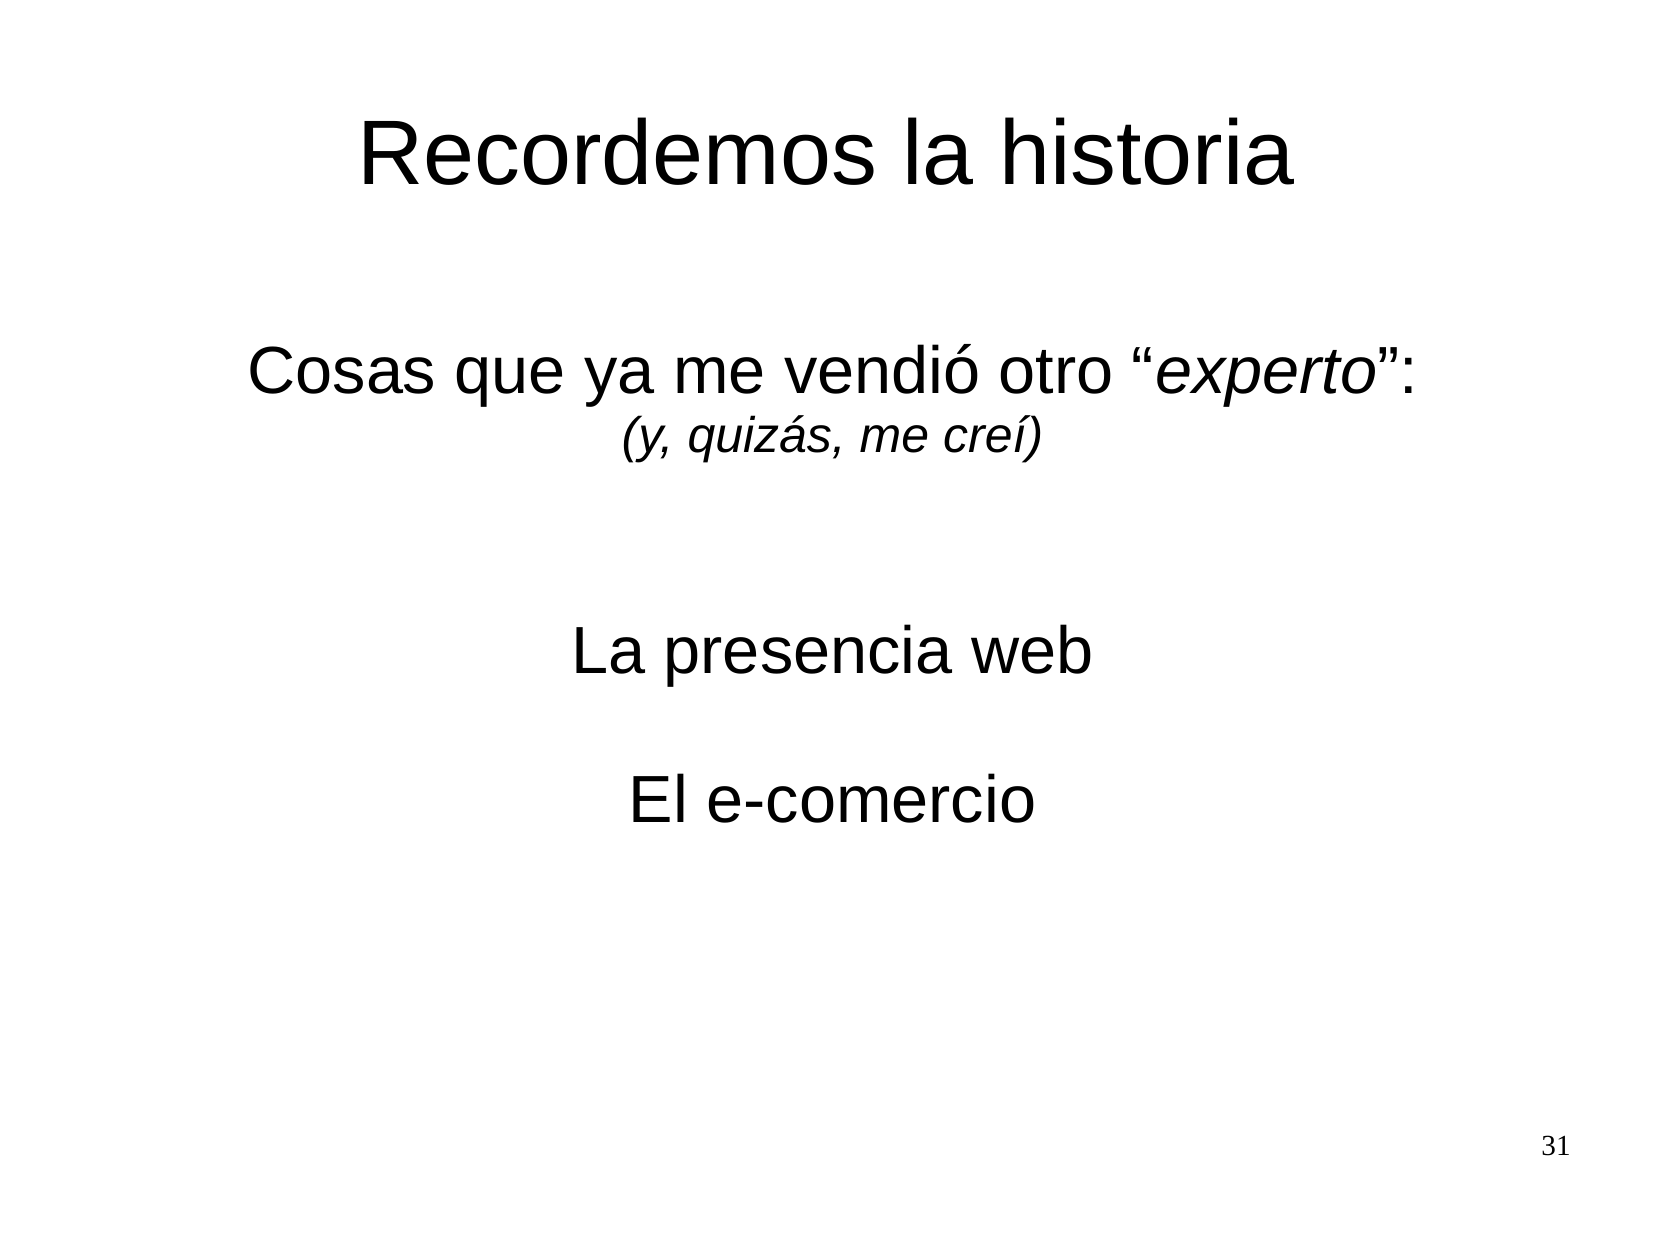

# Recordemos la historia
Cosas que ya me vendió otro “experto”:
(y, quizás, me creí)
La presencia web
El e-comercio
31